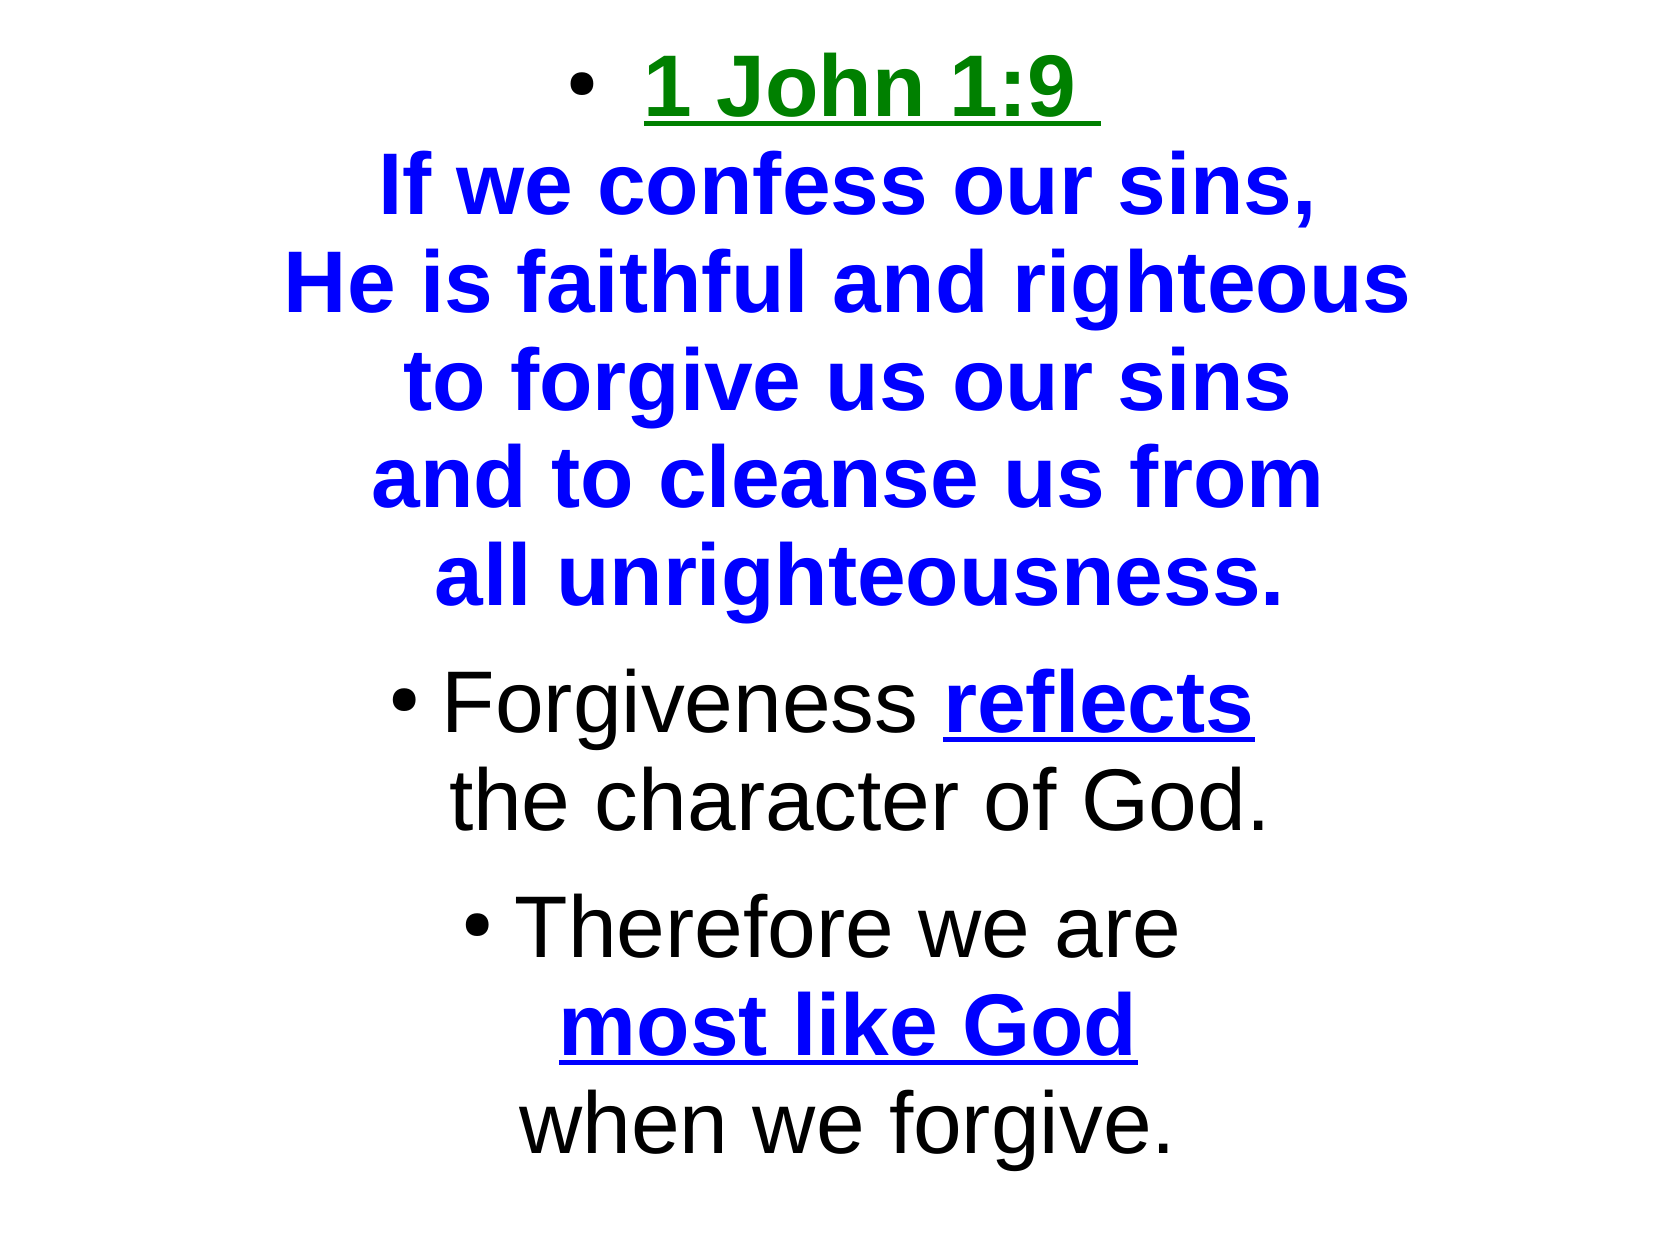

# 1 John 1:9 If we confess our sins, He is faithful and righteous to forgive us our sins and to cleanse us from all unrighteousness.
Forgiveness reflects
the character of God.
Therefore we are
most like God
when we forgive.